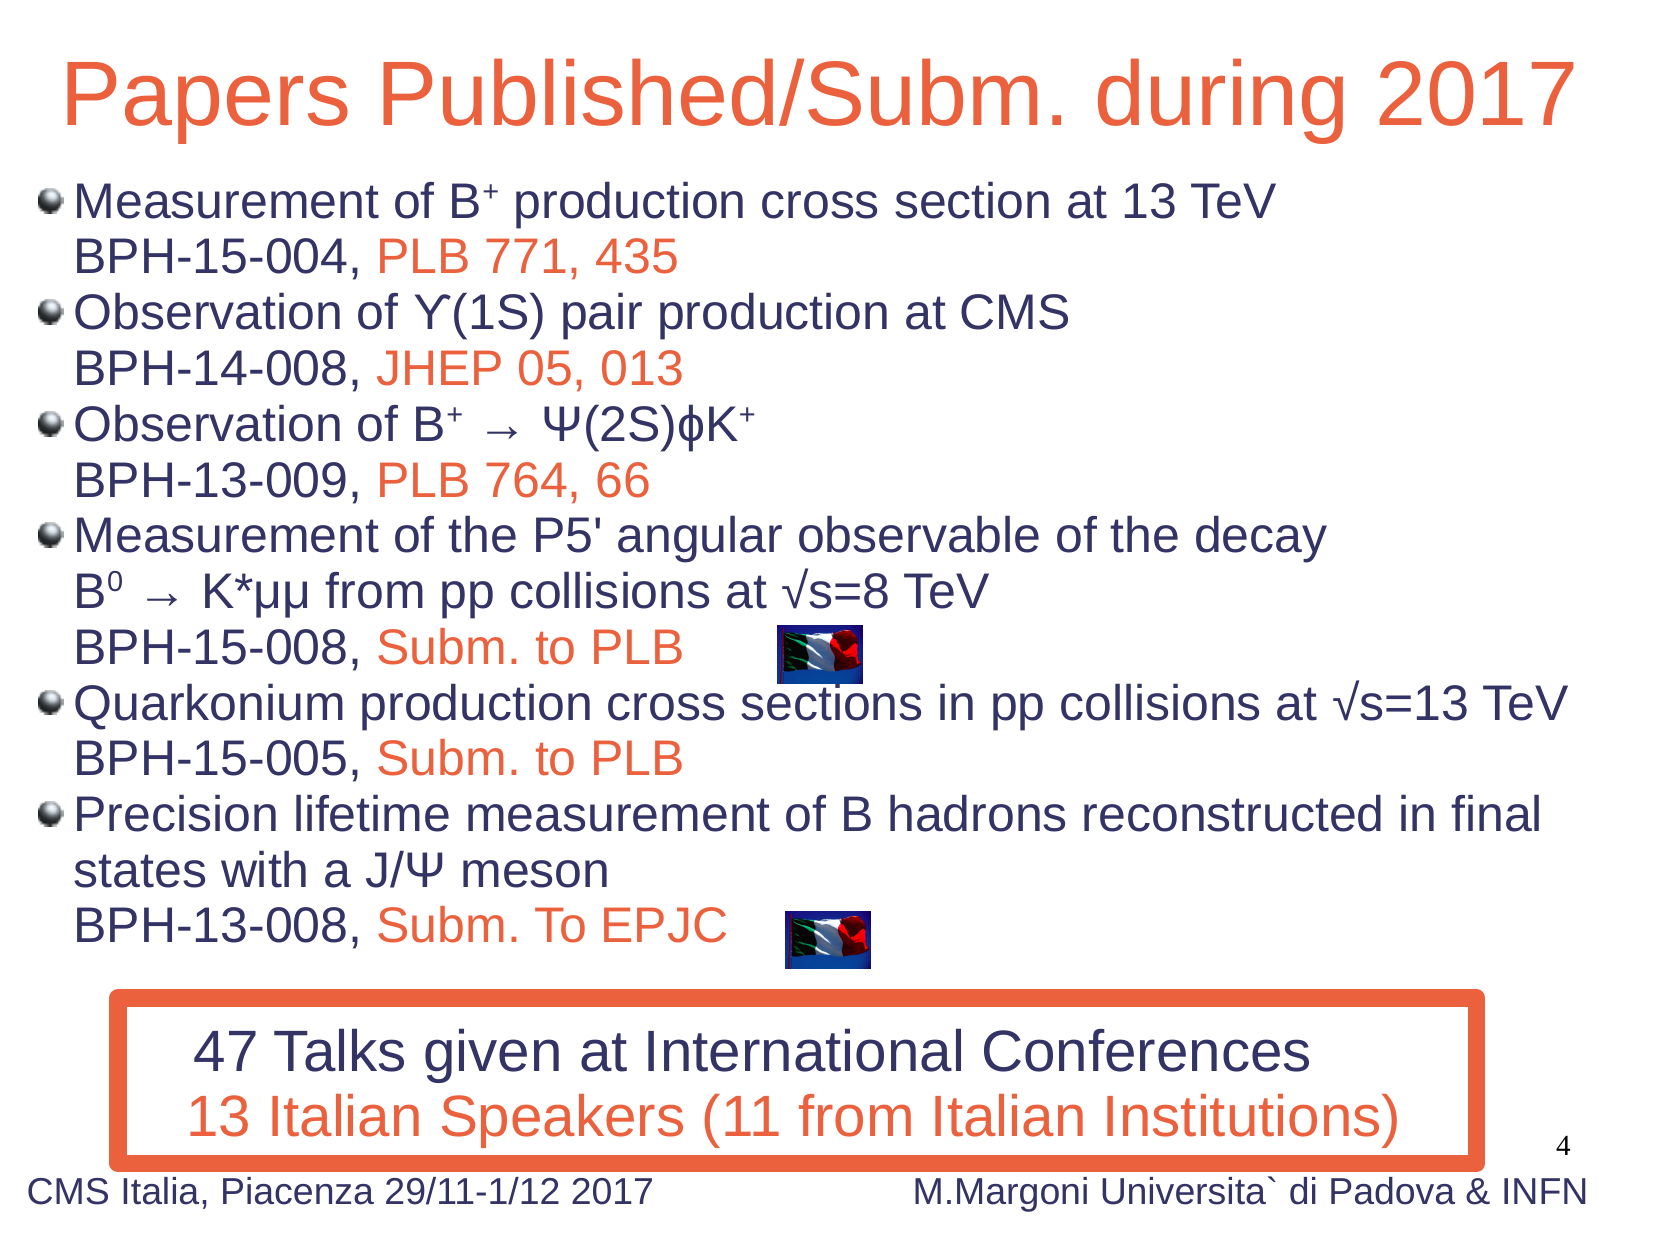

# Papers Published/Subm. during 2017
Measurement of B+ production cross section at 13 TeV
BPH-15-004, PLB 771, 435
Observation of ϒ(1S) pair production at CMS
BPH-14-008, JHEP 05, 013
Observation of B+ → Ψ(2S)ϕK+
BPH-13-009, PLB 764, 66
Measurement of the P5' angular observable of the decay
B0 → K*μμ from pp collisions at √s=8 TeV
BPH-15-008, Subm. to PLB
Quarkonium production cross sections in pp collisions at √s=13 TeV BPH-15-005, Subm. to PLB
Precision lifetime measurement of B hadrons reconstructed in final states with a J/Ψ meson
BPH-13-008, Subm. To EPJC
 47 Talks given at International Conferences
		13 Italian Speakers (11 from Italian Institutions)
4
CMS Italia, Piacenza 29/11-1/12 2017				M.Margoni Universita` di Padova & INFN